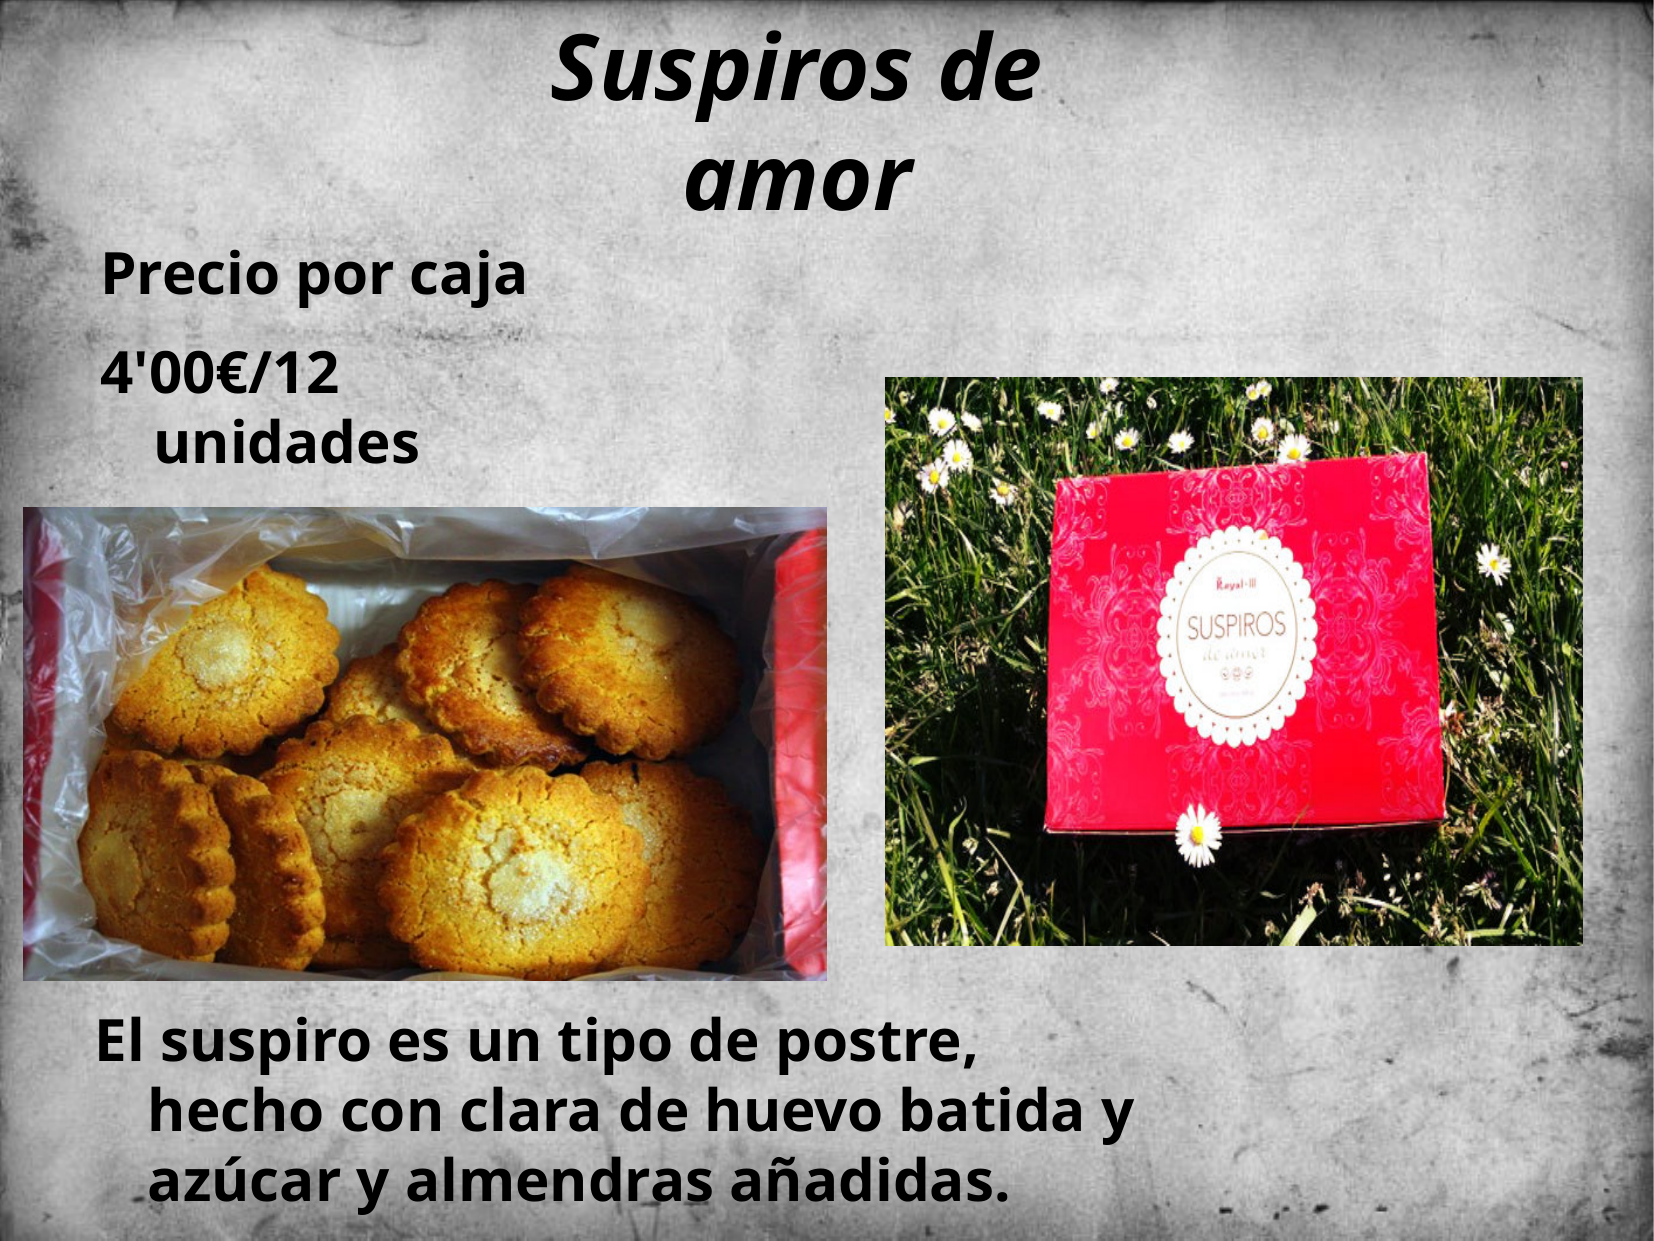

# Suspiros de amor
Precio por caja
4'00€/12 unidades
El suspiro es un tipo de postre, hecho con clara de huevo batida y azúcar y almendras añadidas.